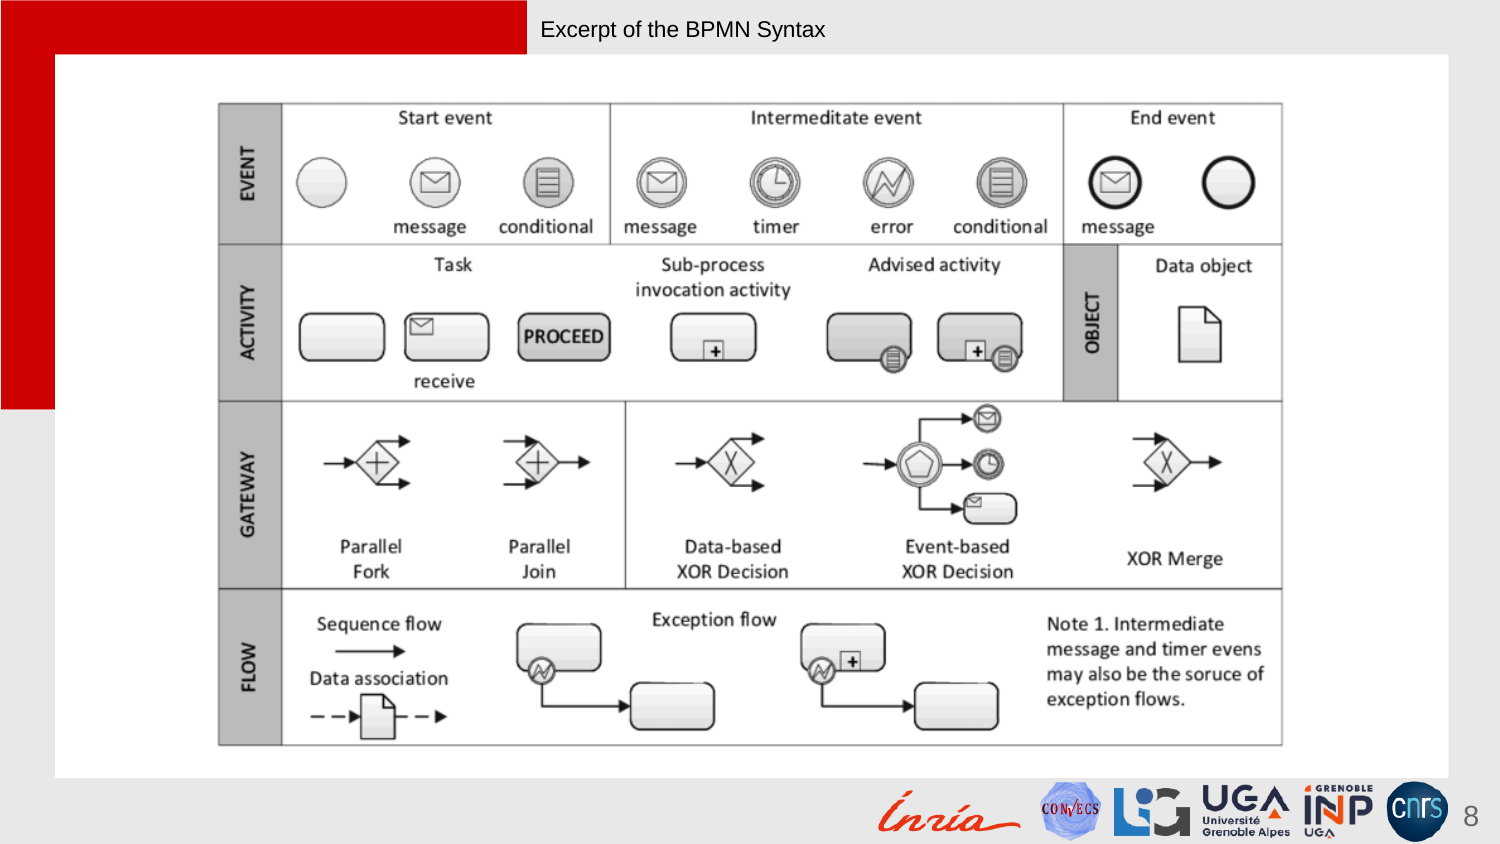

# Excerpt of the BPMN Syntax
8